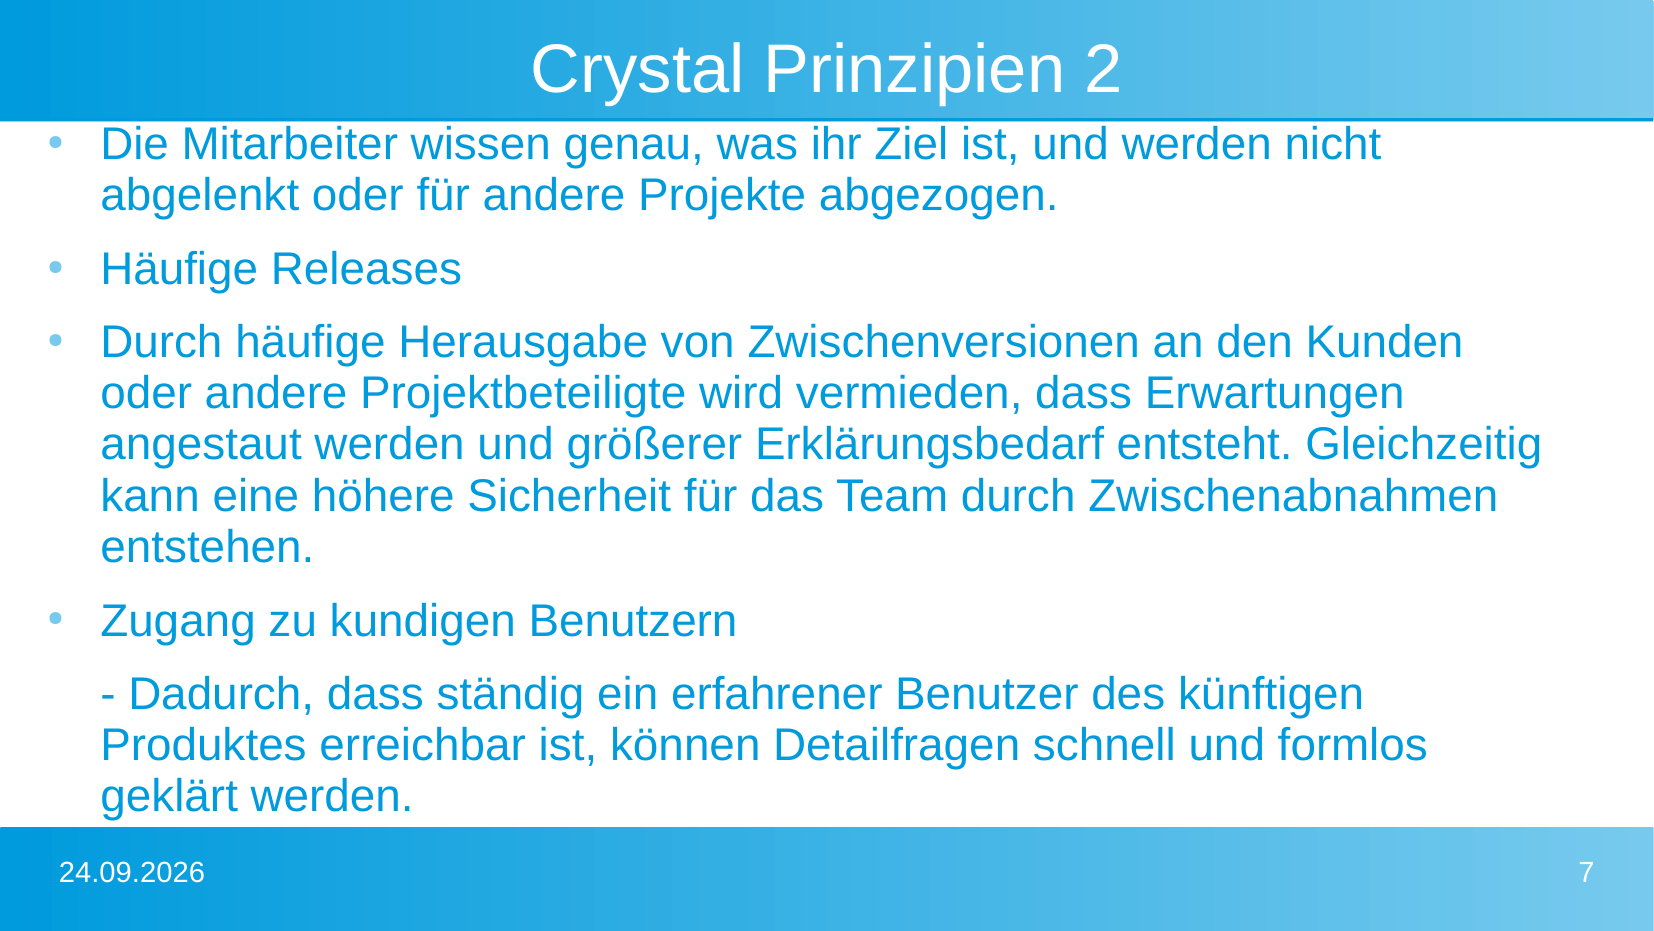

# Crystal Prinzipien 2
Die Mitarbeiter wissen genau, was ihr Ziel ist, und werden nicht abgelenkt oder für andere Projekte abgezogen.
Häufige Releases
Durch häufige Herausgabe von Zwischenversionen an den Kunden oder andere Projektbeteiligte wird vermieden, dass Erwartungen angestaut werden und größerer Erklärungsbedarf entsteht. Gleichzeitig kann eine höhere Sicherheit für das Team durch Zwischenabnahmen entstehen.
Zugang zu kundigen Benutzern
- Dadurch, dass ständig ein erfahrener Benutzer des künftigen Produktes erreichbar ist, können Detailfragen schnell und formlos geklärt werden.
7